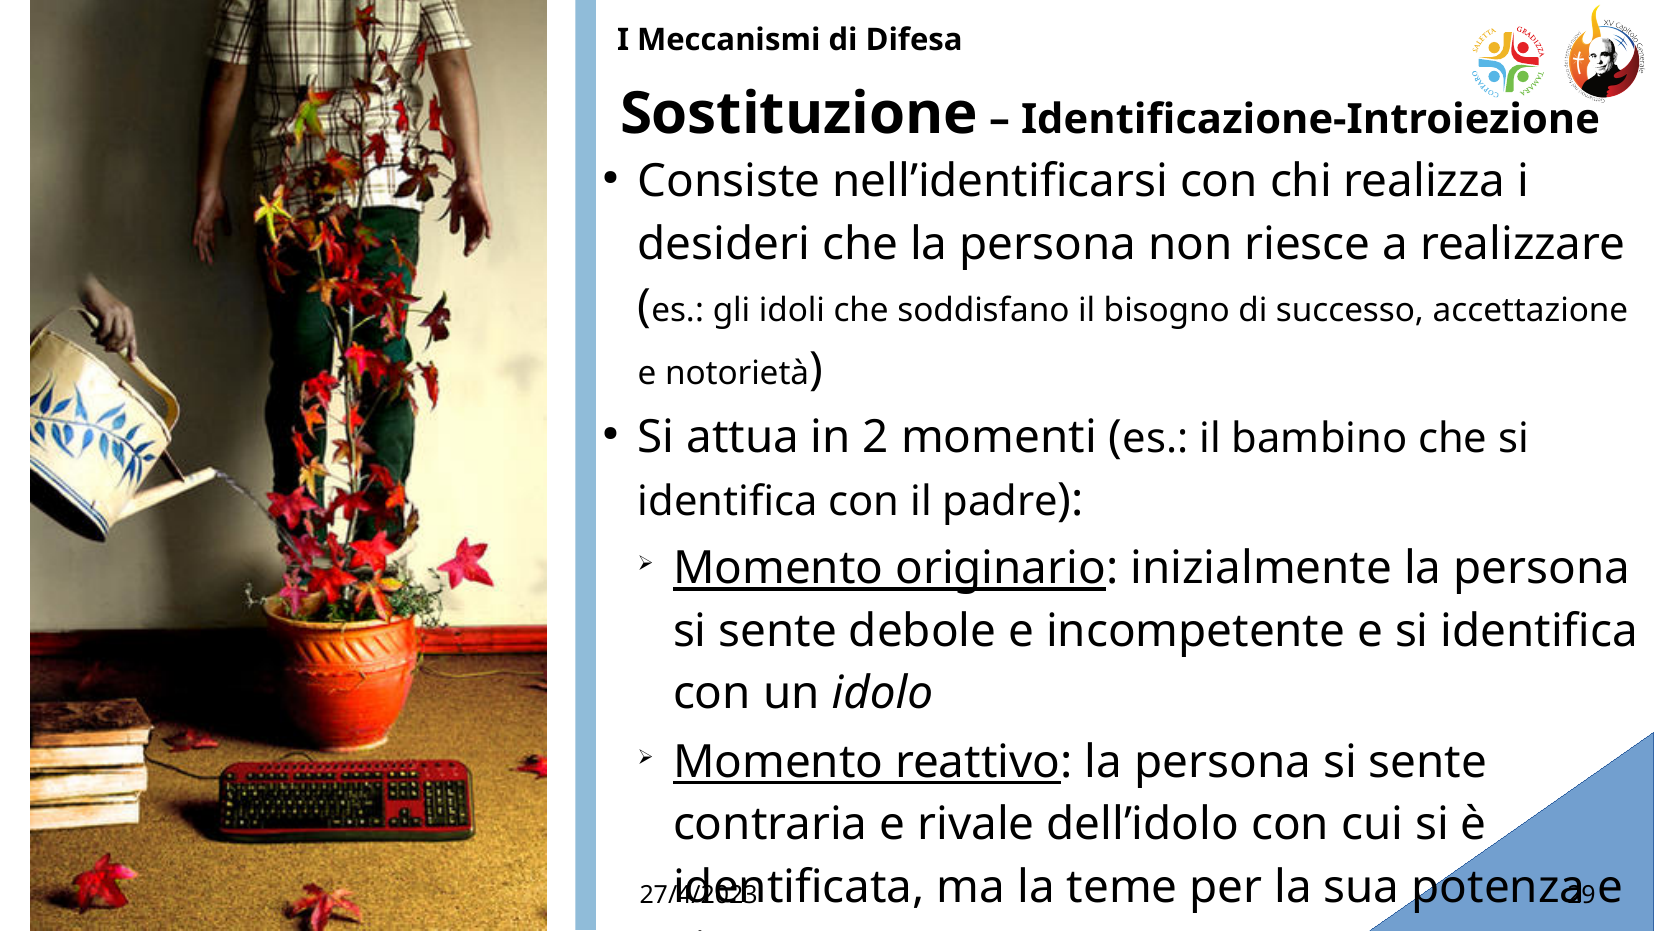

I Meccanismi di Difesa
Sostituzione – Identificazione-Introiezione
# Consiste nell’identificarsi con chi realizza i desideri che la persona non riesce a realizzare (es.: gli idoli che soddisfano il bisogno di successo, accettazione e notorietà)
Si attua in 2 momenti (es.: il bambino che si identifica con il padre):
Momento originario: inizialmente la persona si sente debole e incompetente e si identifica con un idolo
Momento reattivo: la persona si sente contraria e rivale dell’idolo con cui si è identificata, ma la teme per la sua potenza e si sottomette